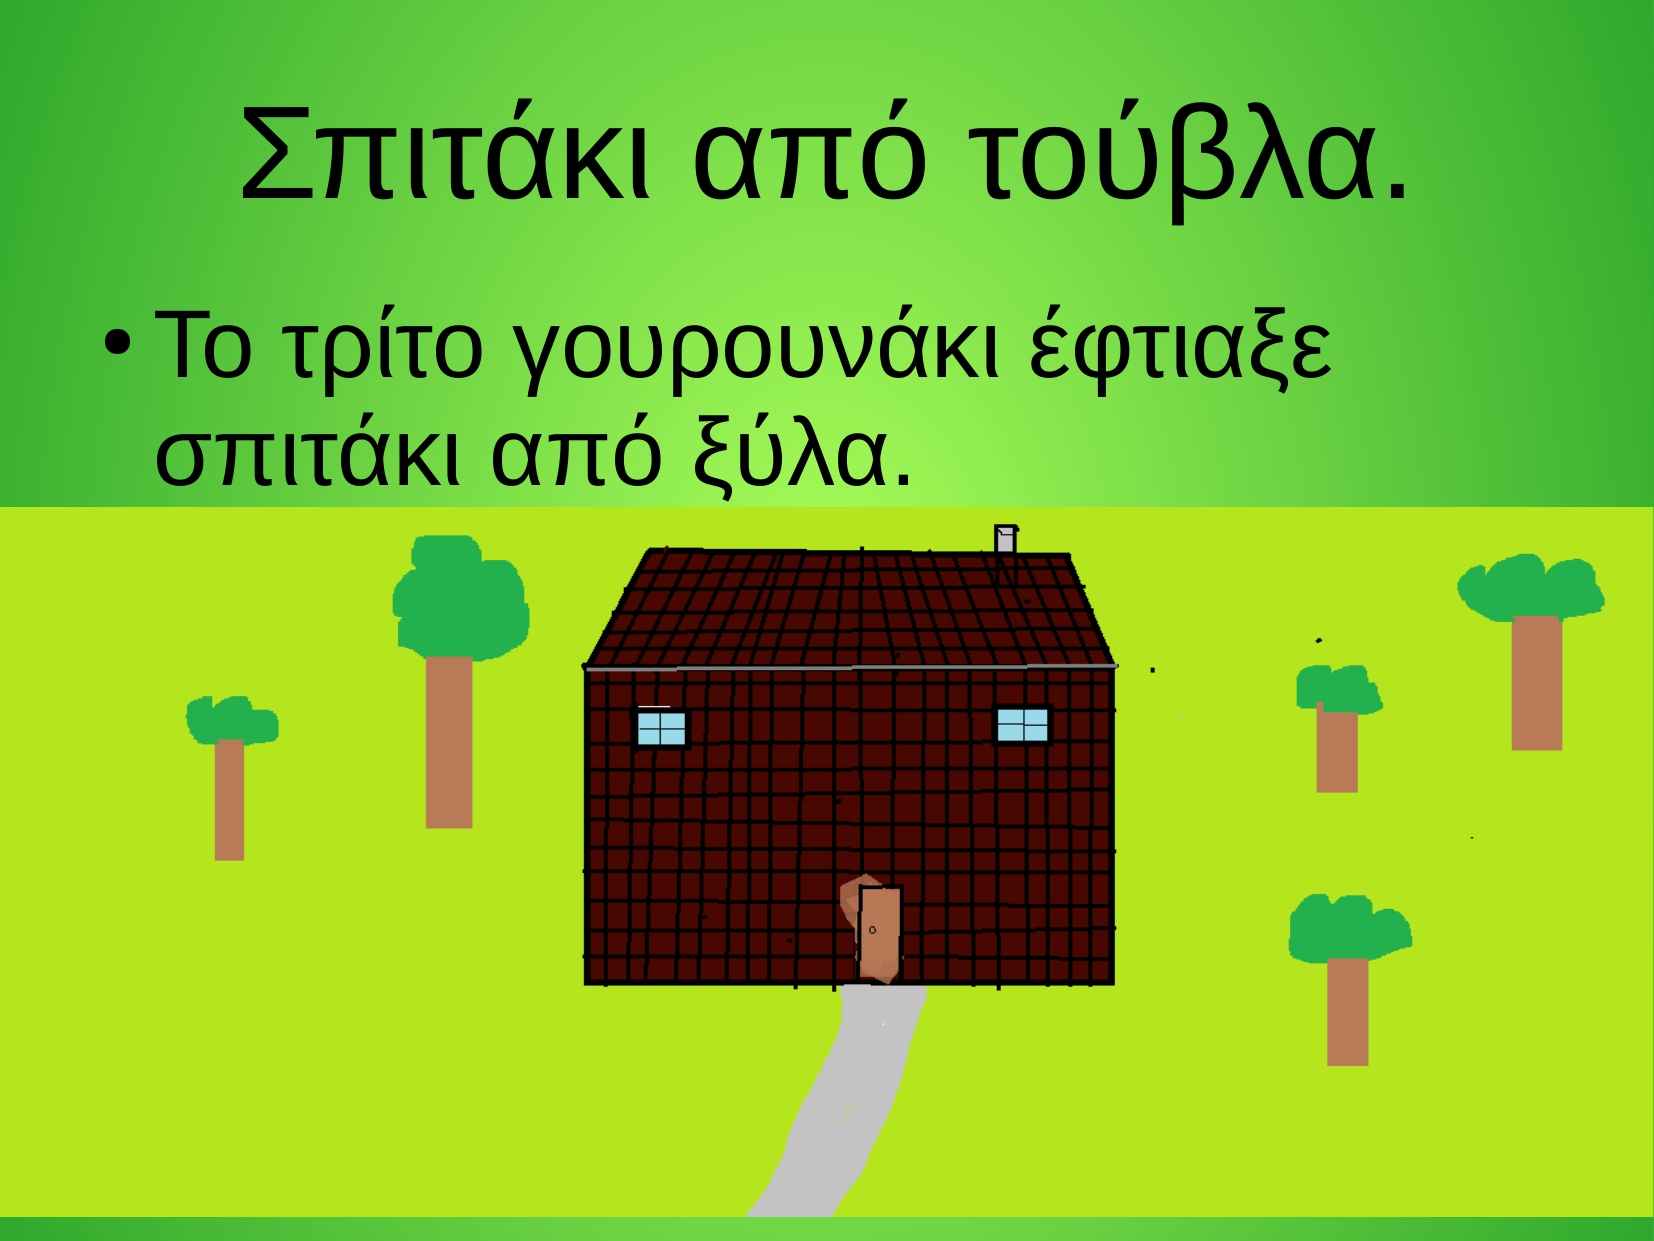

# Σπιτάκι από τούβλα.
Το τρίτο γουρουνάκι έφτιαξε σπιτάκι από ξύλα.